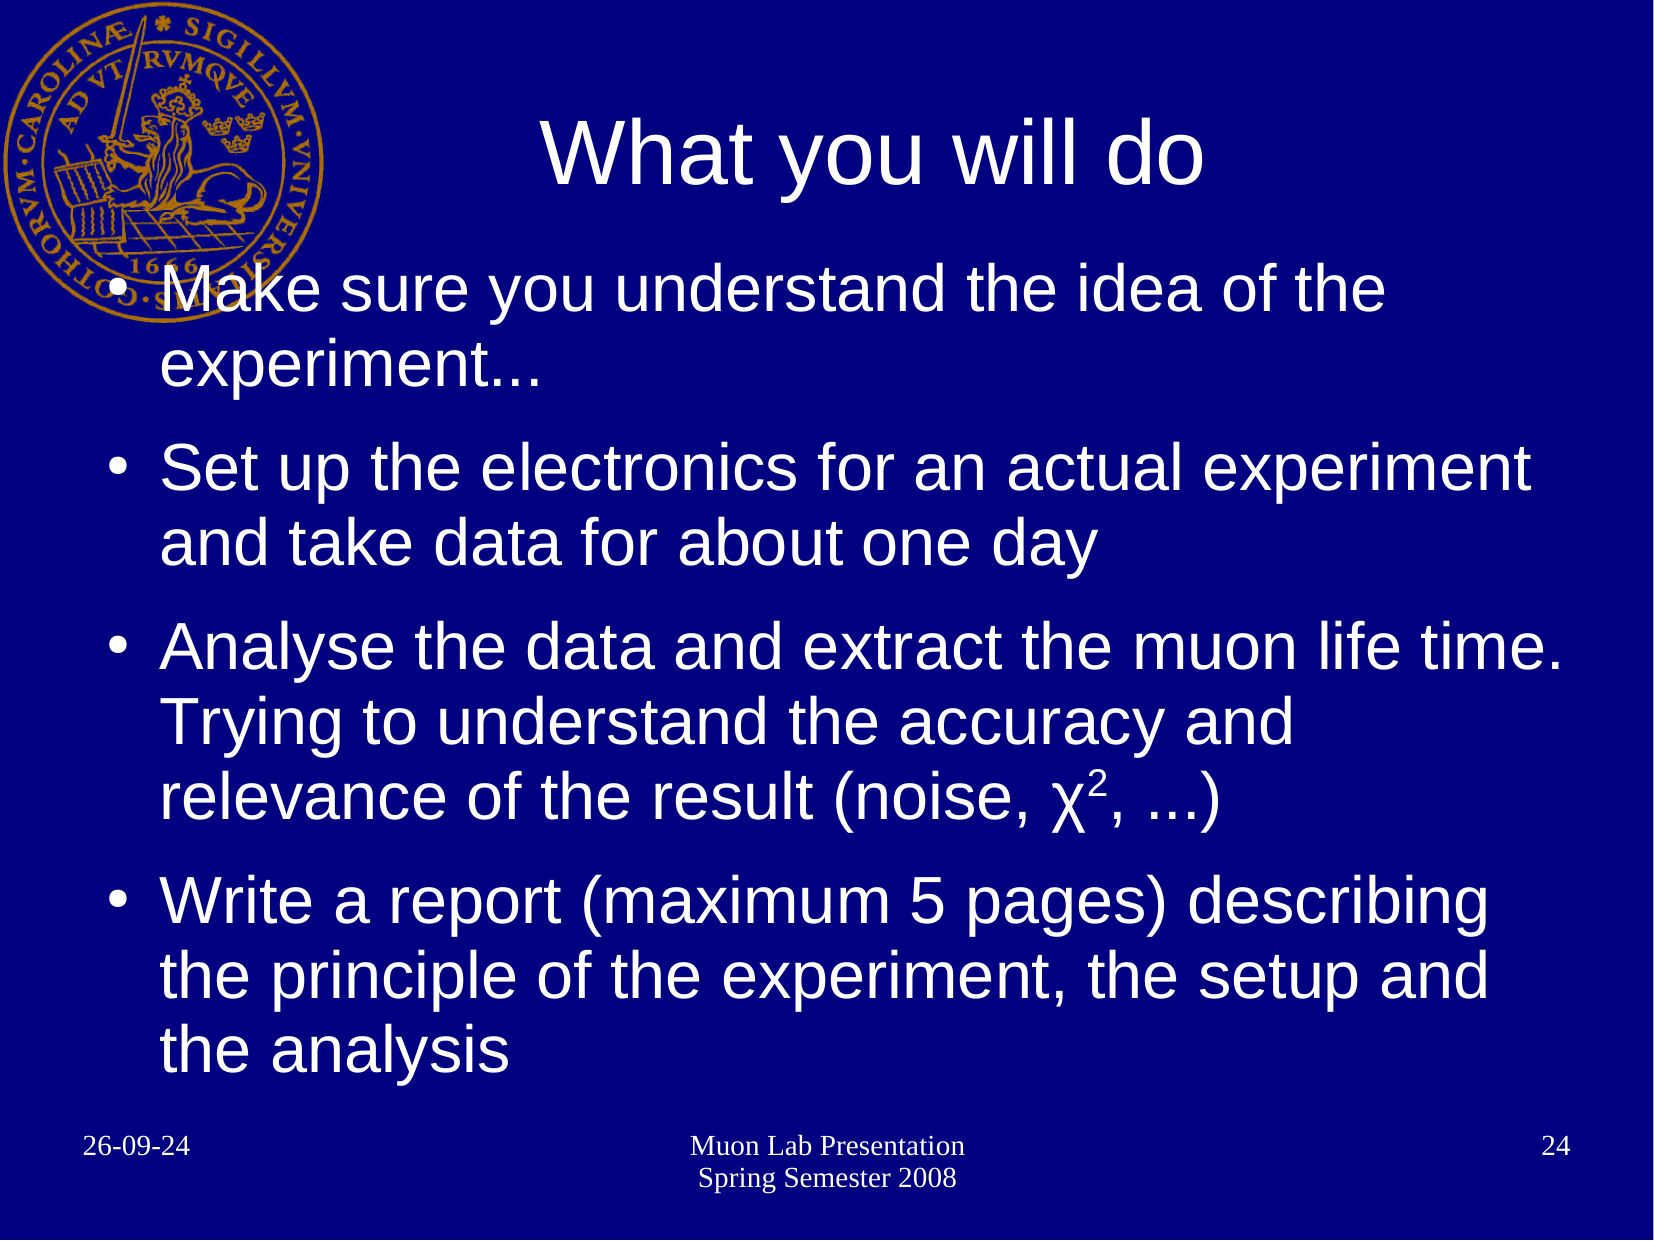

# What you will do
Make sure you understand the idea of the experiment...
Set up the electronics for an actual experiment and take data for about one day
Analyse the data and extract the muon life time. Trying to understand the accuracy and relevance of the result (noise, χ2, ...)
Write a report (maximum 5 pages) describing the principle of the experiment, the setup and the analysis
24